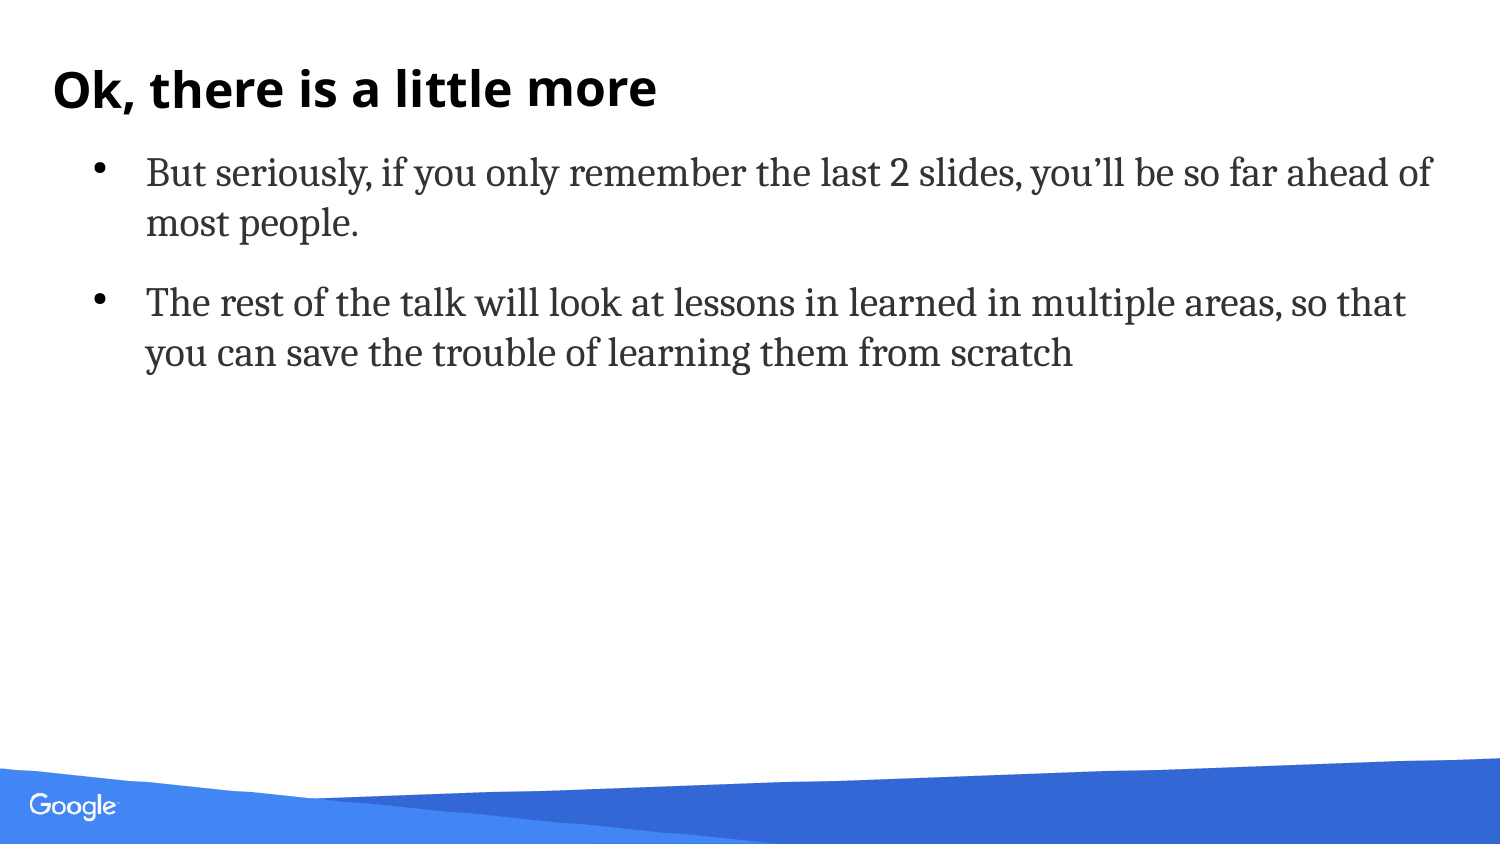

Ok, there is a little more
# But seriously, if you only remember the last 2 slides, you’ll be so far ahead of most people.
The rest of the talk will look at lessons in learned in multiple areas, so that you can save the trouble of learning them from scratch